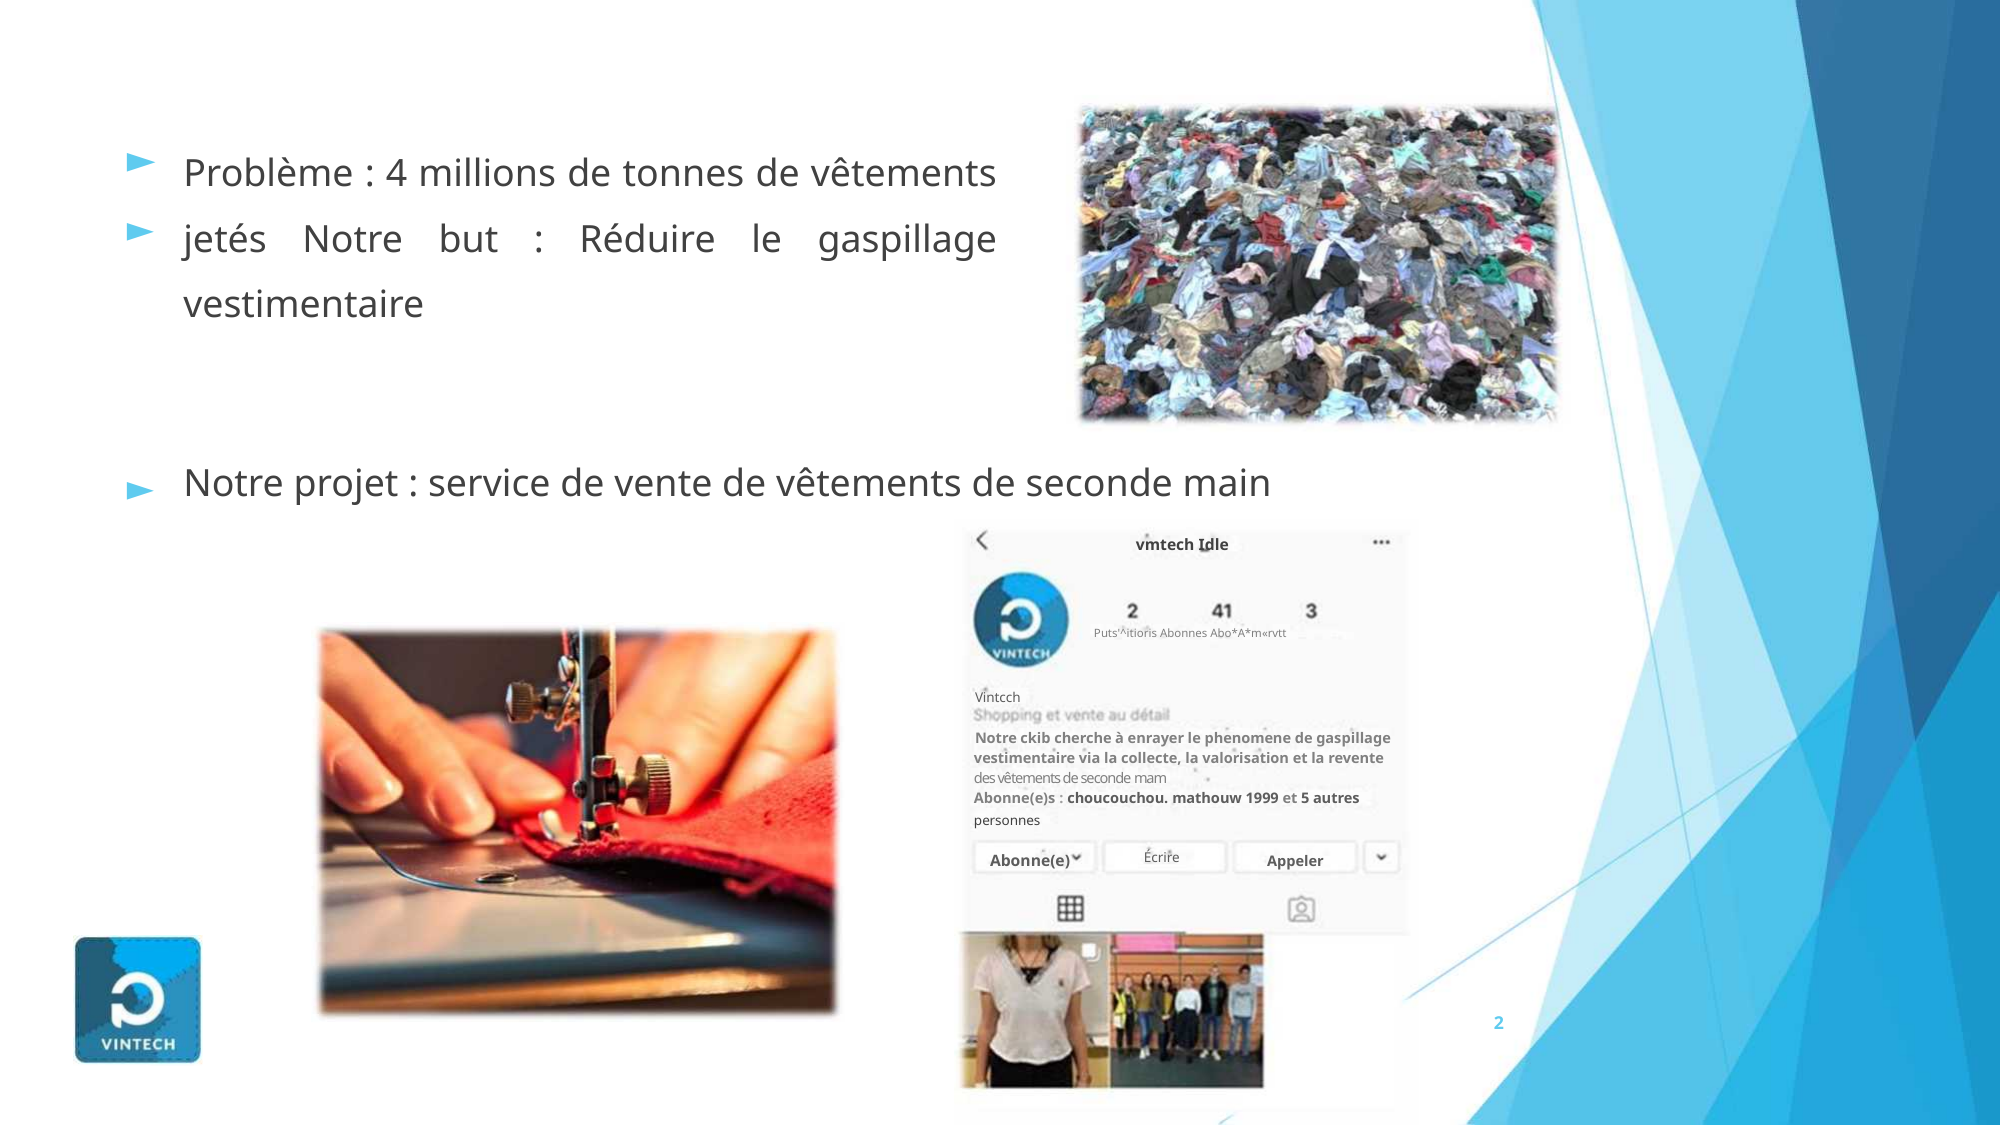

Problème : 4 millions de tonnes de vêtements jetés Notre but : Réduire le gaspillage vestimentaire
►
►
Notre projet : service de vente de vêtements de seconde main
►
vmtech Idle
Puts'^itioris Abonnes Abo*A*m«rvtt
Vintcch
Notre ckib cherche à enrayer le phenomene de gaspillage
vestimentaire via la collecte, la valorisation et la revente
des vêtements de seconde mam
Abonne(e)s : choucouchou. mathouw 1999 et 5 autres
personnes
Écrire
Abonne(e)
Appeler
2